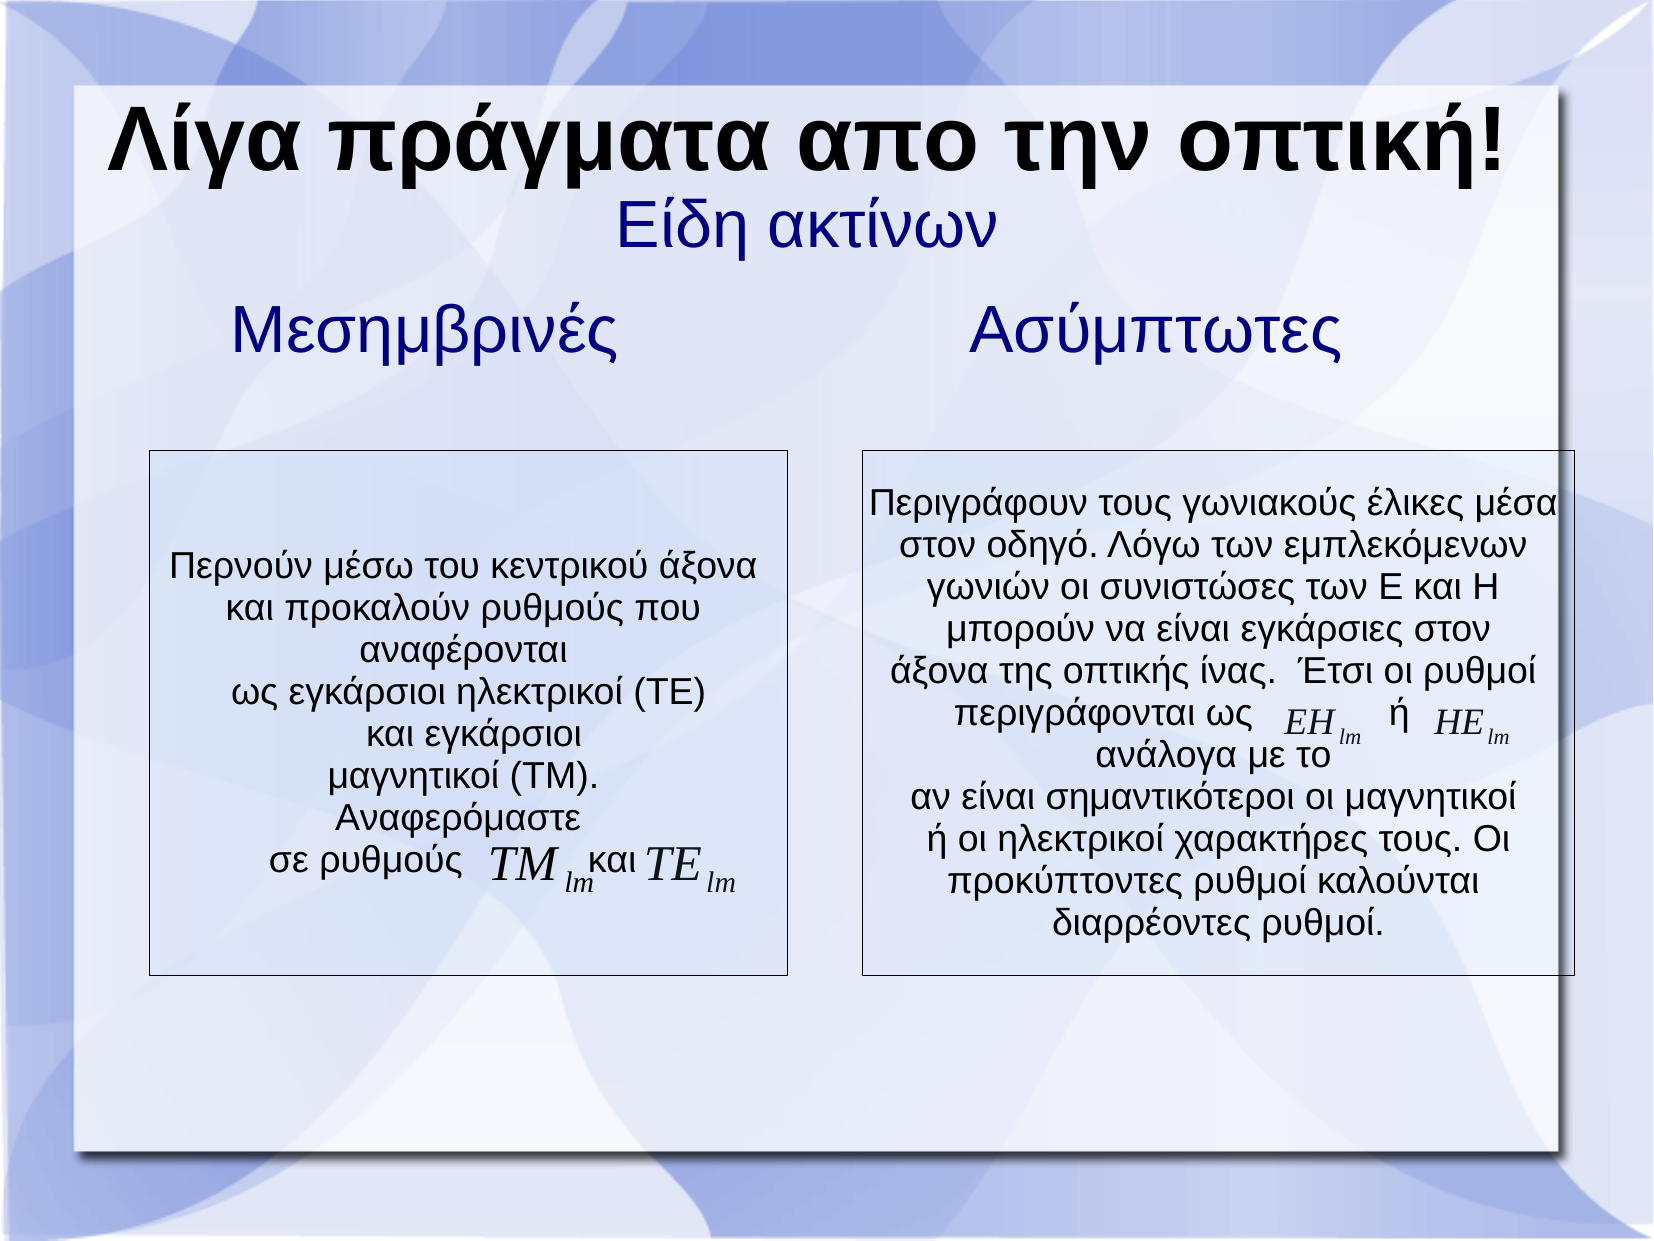

# Λίγα πράγματα απο την οπτική!
 Είδη ακτίνων
 Μεσημβρινές Aσύμπτωτες
Περνούν μέσω του κεντρικού άξονα
και προκαλούν ρυθμούς που
αναφέρονται
ως εγκάρσιοι ηλεκτρικοί (ΤΕ)
 και εγκάρσιοι
μαγνητικοί (ΤΜ).
Aναφερόμαστε
σε ρυθμούς και
Περιγράφουν τους γωνιακούς έλικες μέσα
στον οδηγό. Λόγω των εμπλεκόμενων
γωνιών οι συνιστώσες των Ε και Η
μπορούν να είναι εγκάρσιες στον
άξονα της οπτικής ίνας. Έτσι οι ρυθμοί
περιγράφονται ως ή
ανάλογα με το
αν είναι σημαντικότεροι οι μαγνητικοί
ή οι ηλεκτρικοί χαρακτήρες τους. Οι
προκύπτοντες ρυθμοί καλούνται
διαρρέοντες ρυθμοί.